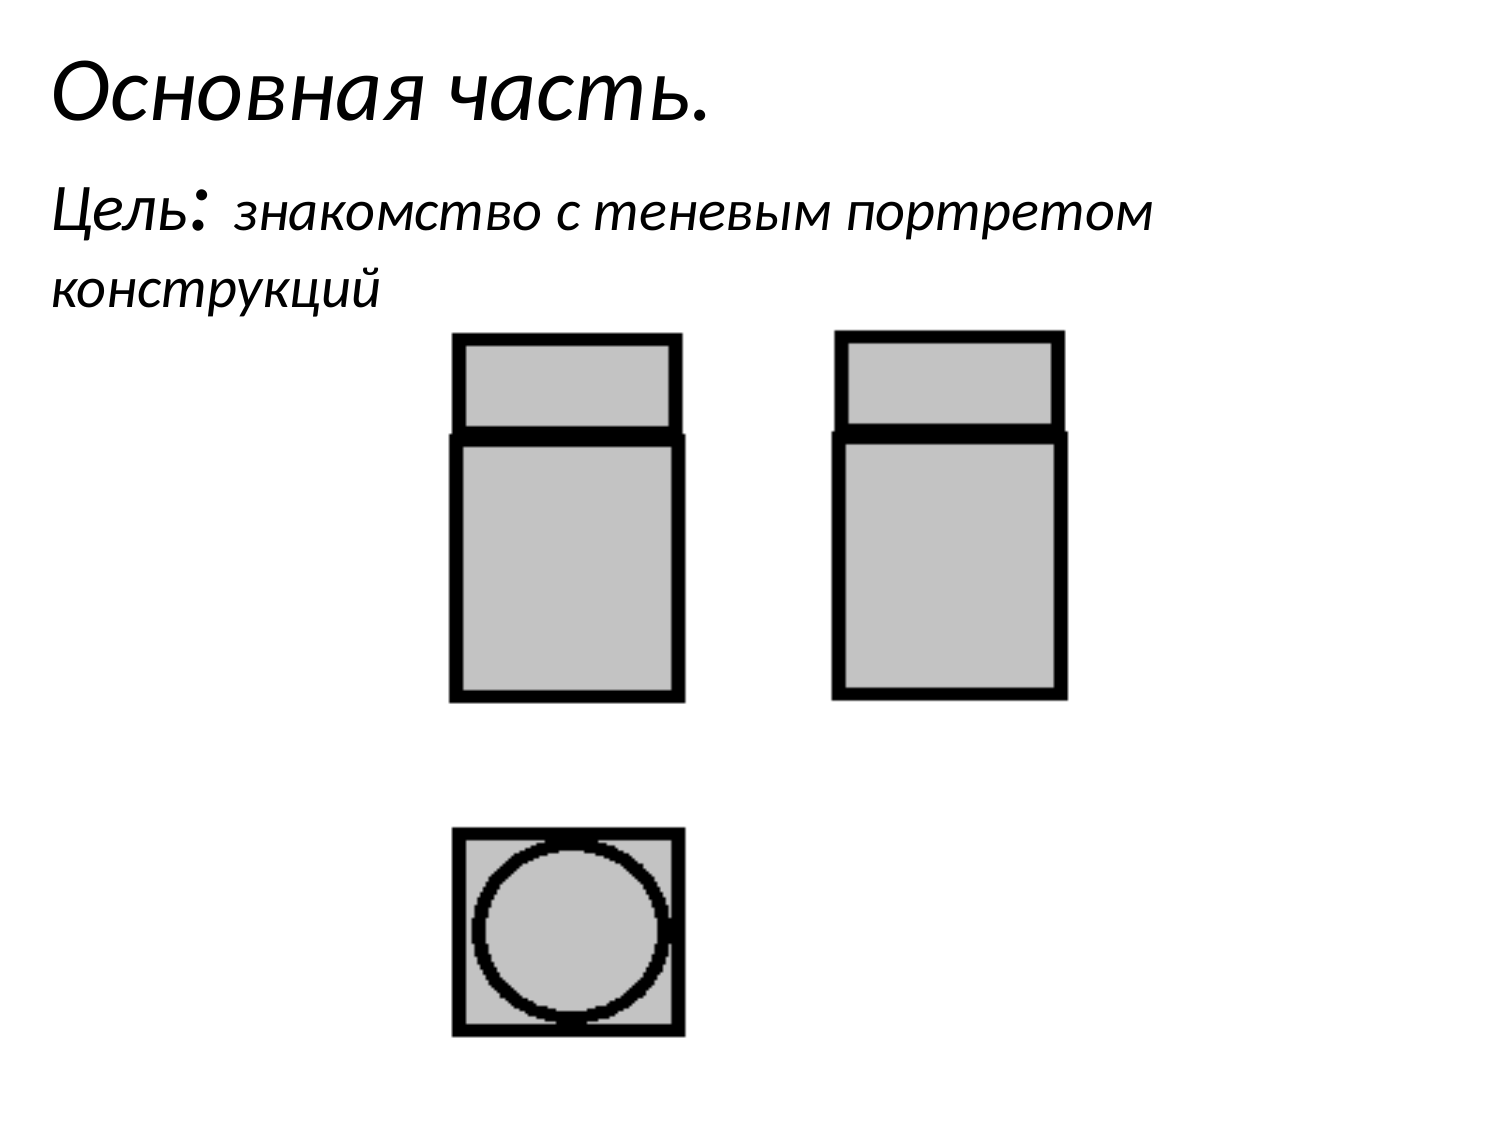

# Основная часть. Цель: знакомство с теневым портретом конструкций